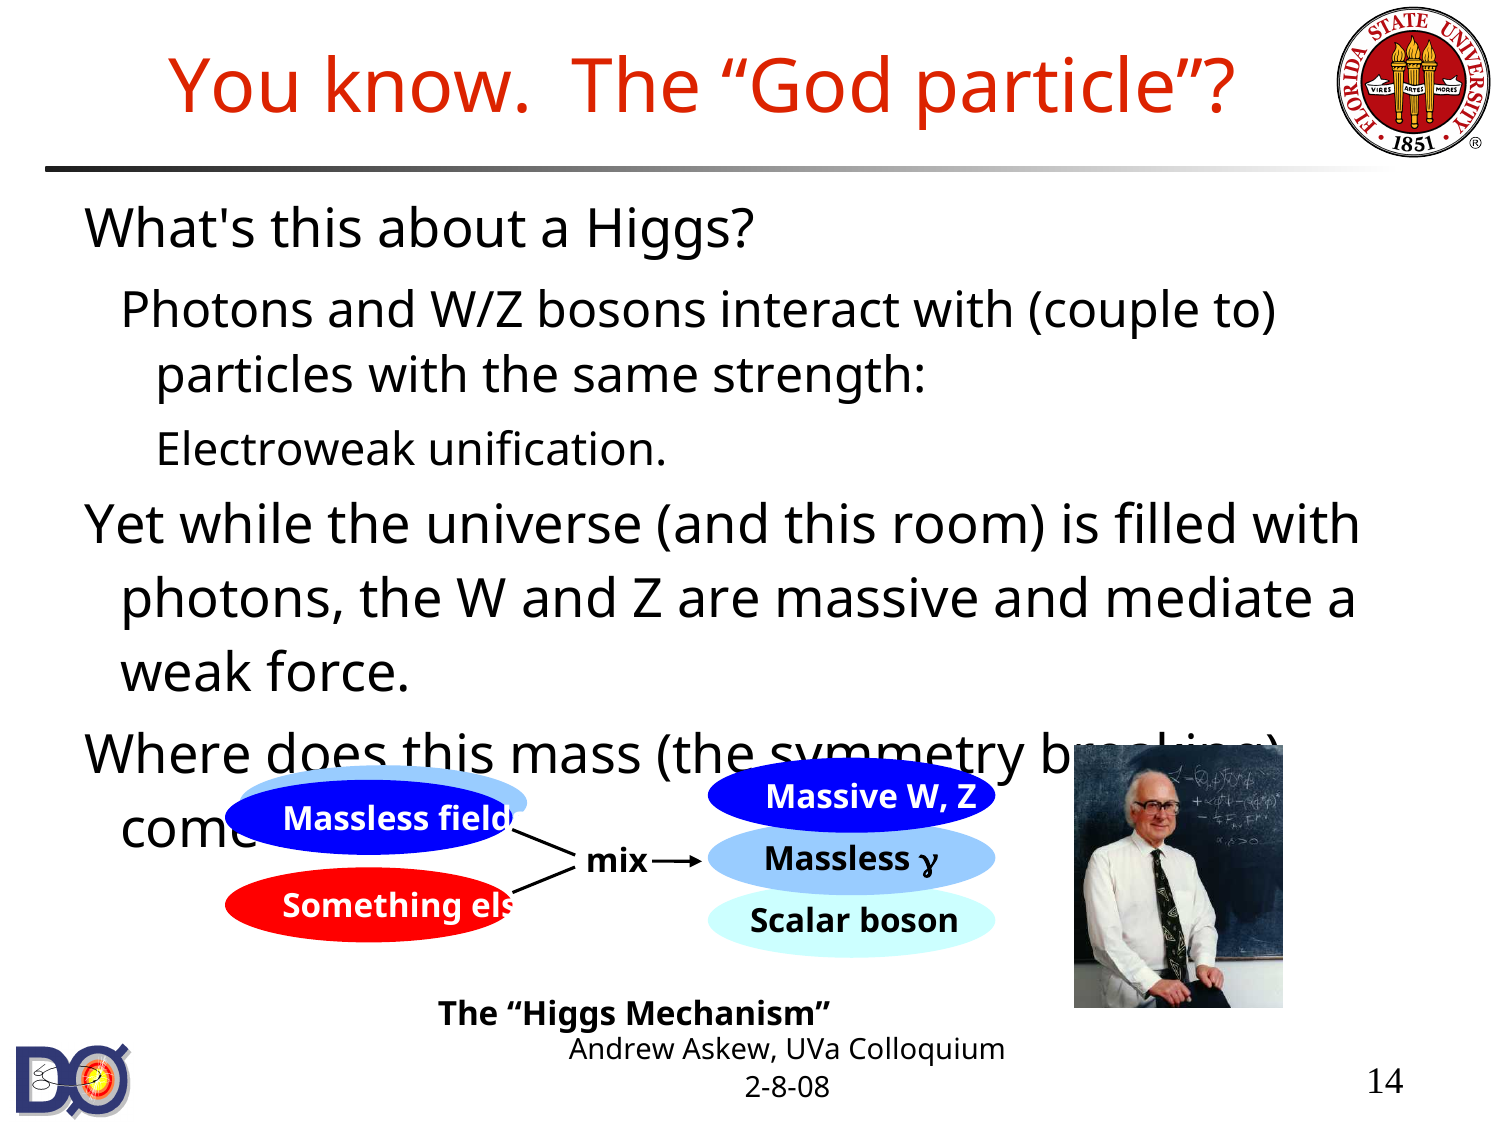

# You know. The “God particle”?
What's this about a Higgs?
Photons and W/Z bosons interact with (couple to) particles with the same strength:
Electroweak unification.
Yet while the universe (and this room) is filled with photons, the W and Z are massive and mediate a weak force.
Where does this mass (the symmetry breaking) come from?
Massive W, Z
Massless fields
Massless 
mix
Something else
Scalar boson
The “Higgs Mechanism”